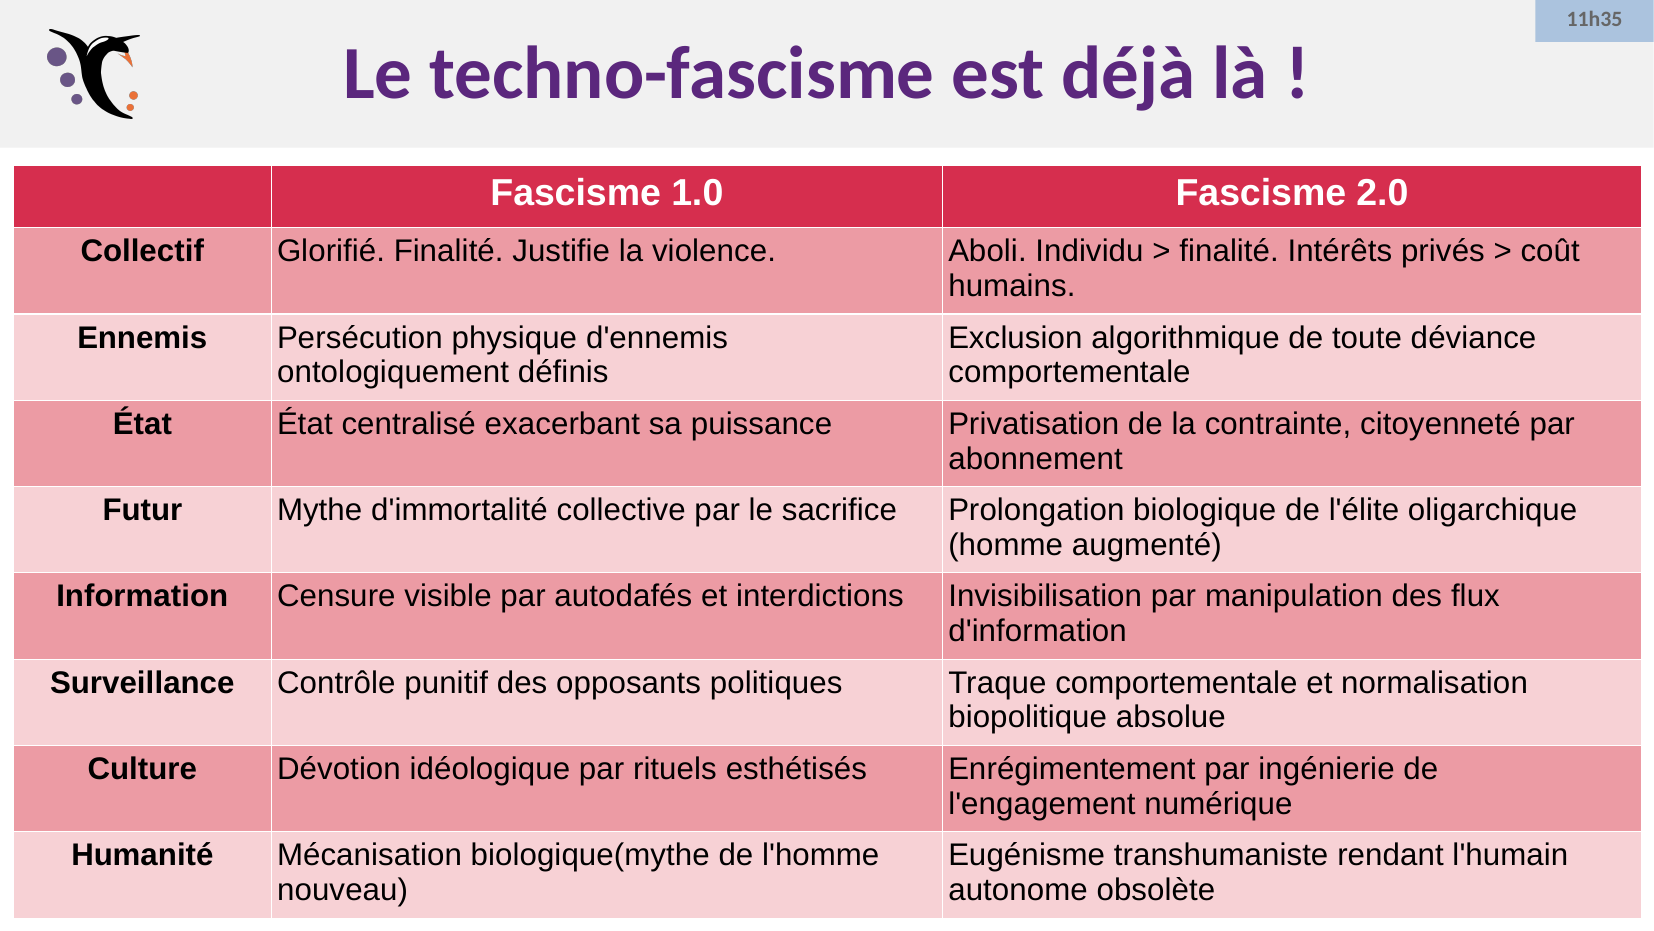

11h35
# Le techno-fascisme est déjà là !
| | Fascisme 1.0 | Fascisme 2.0 |
| --- | --- | --- |
| Collectif | Glorifié. Finalité. Justifie la violence. | Aboli. Individu > finalité. Intérêts privés > coût humains. |
| Ennemis | Persécution physique d'ennemis ontologiquement définis | Exclusion algorithmique de toute déviance comportementale |
| État | État centralisé exacerbant sa puissance | Privatisation de la contrainte, citoyenneté par abonnement |
| Futur | Mythe d'immortalité collective par le sacrifice | Prolongation biologique de l'élite oligarchique (homme augmenté) |
| Information | Censure visible par autodafés et interdictions | Invisibilisation par manipulation des flux d'information |
| Surveillance | Contrôle punitif des opposants politiques | Traque comportementale et normalisation biopolitique absolue |
| Culture | Dévotion idéologique par rituels esthétisés | Enrégimentement par ingénierie de l'engagement numérique |
| Humanité | Mécanisation biologique(mythe de l'homme nouveau) | Eugénisme transhumaniste rendant l'humain autonome obsolète |